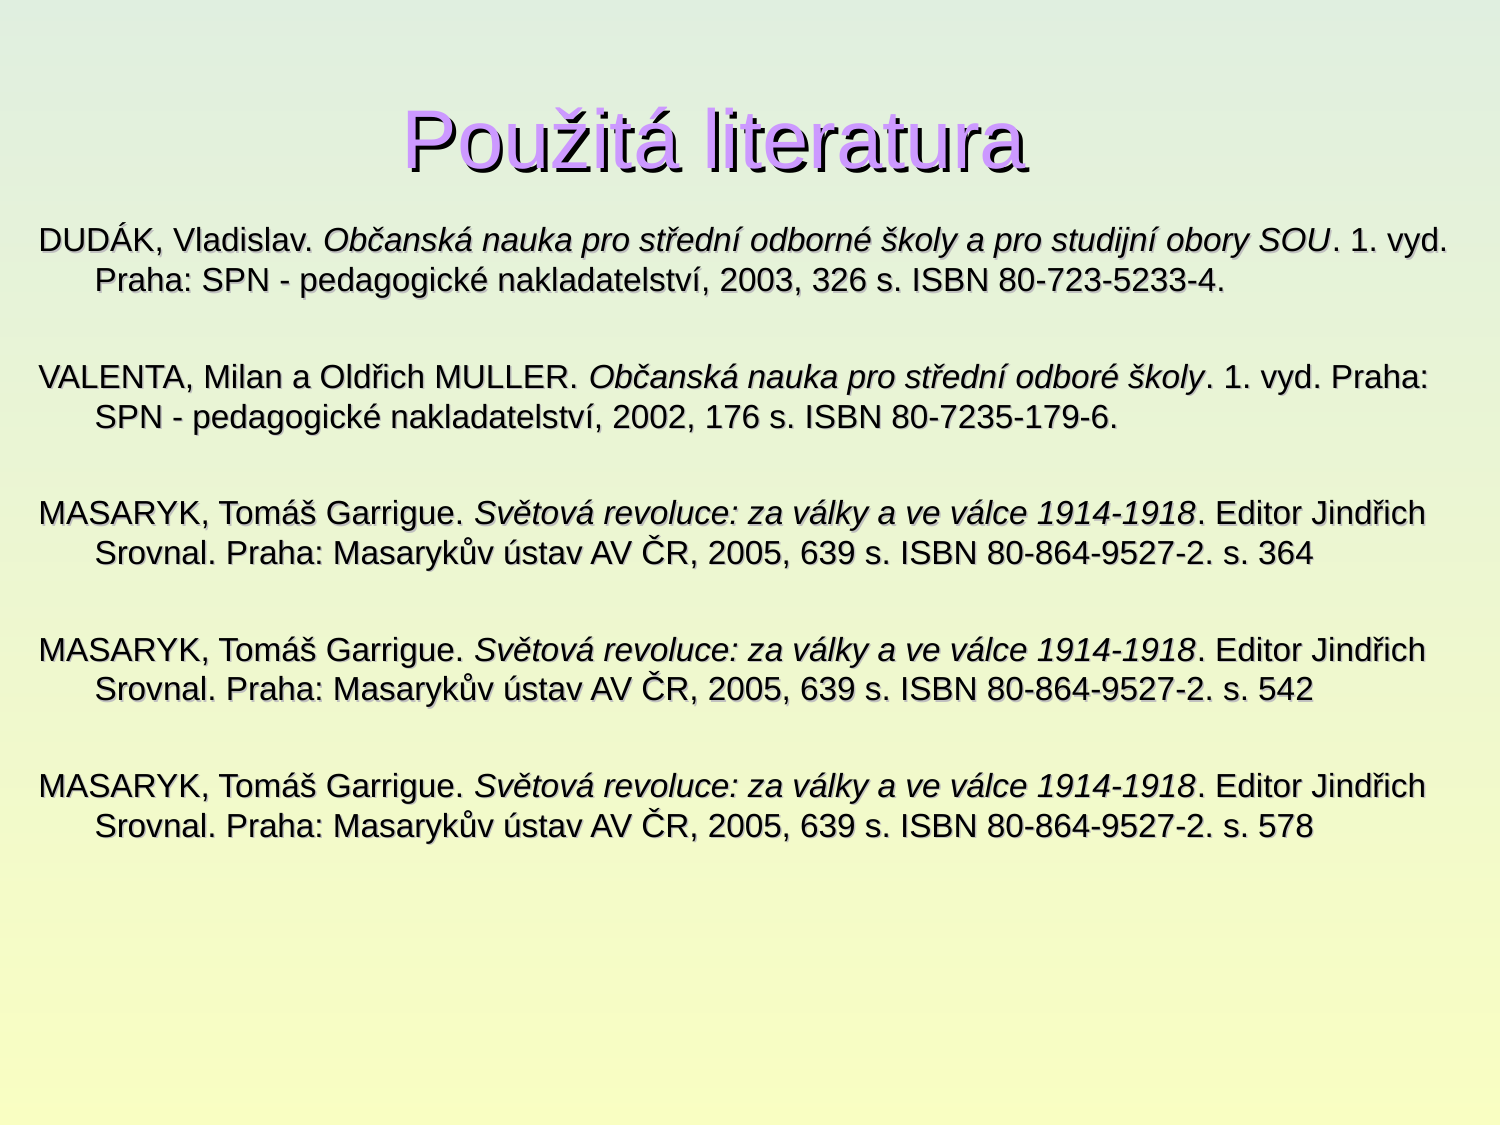

# Použitá literatura
DUDÁK, Vladislav. Občanská nauka pro střední odborné školy a pro studijní obory SOU. 1. vyd. Praha: SPN - pedagogické nakladatelství, 2003, 326 s. ISBN 80-723-5233-4.
VALENTA, Milan a Oldřich MULLER. Občanská nauka pro střední odboré školy. 1. vyd. Praha: SPN - pedagogické nakladatelství, 2002, 176 s. ISBN 80-7235-179-6.
MASARYK, Tomáš Garrigue. Světová revoluce: za války a ve válce 1914-1918. Editor Jindřich Srovnal. Praha: Masarykův ústav AV ČR, 2005, 639 s. ISBN 80-864-9527-2. s. 364
MASARYK, Tomáš Garrigue. Světová revoluce: za války a ve válce 1914-1918. Editor Jindřich Srovnal. Praha: Masarykův ústav AV ČR, 2005, 639 s. ISBN 80-864-9527-2. s. 542
MASARYK, Tomáš Garrigue. Světová revoluce: za války a ve válce 1914-1918. Editor Jindřich Srovnal. Praha: Masarykův ústav AV ČR, 2005, 639 s. ISBN 80-864-9527-2. s. 578